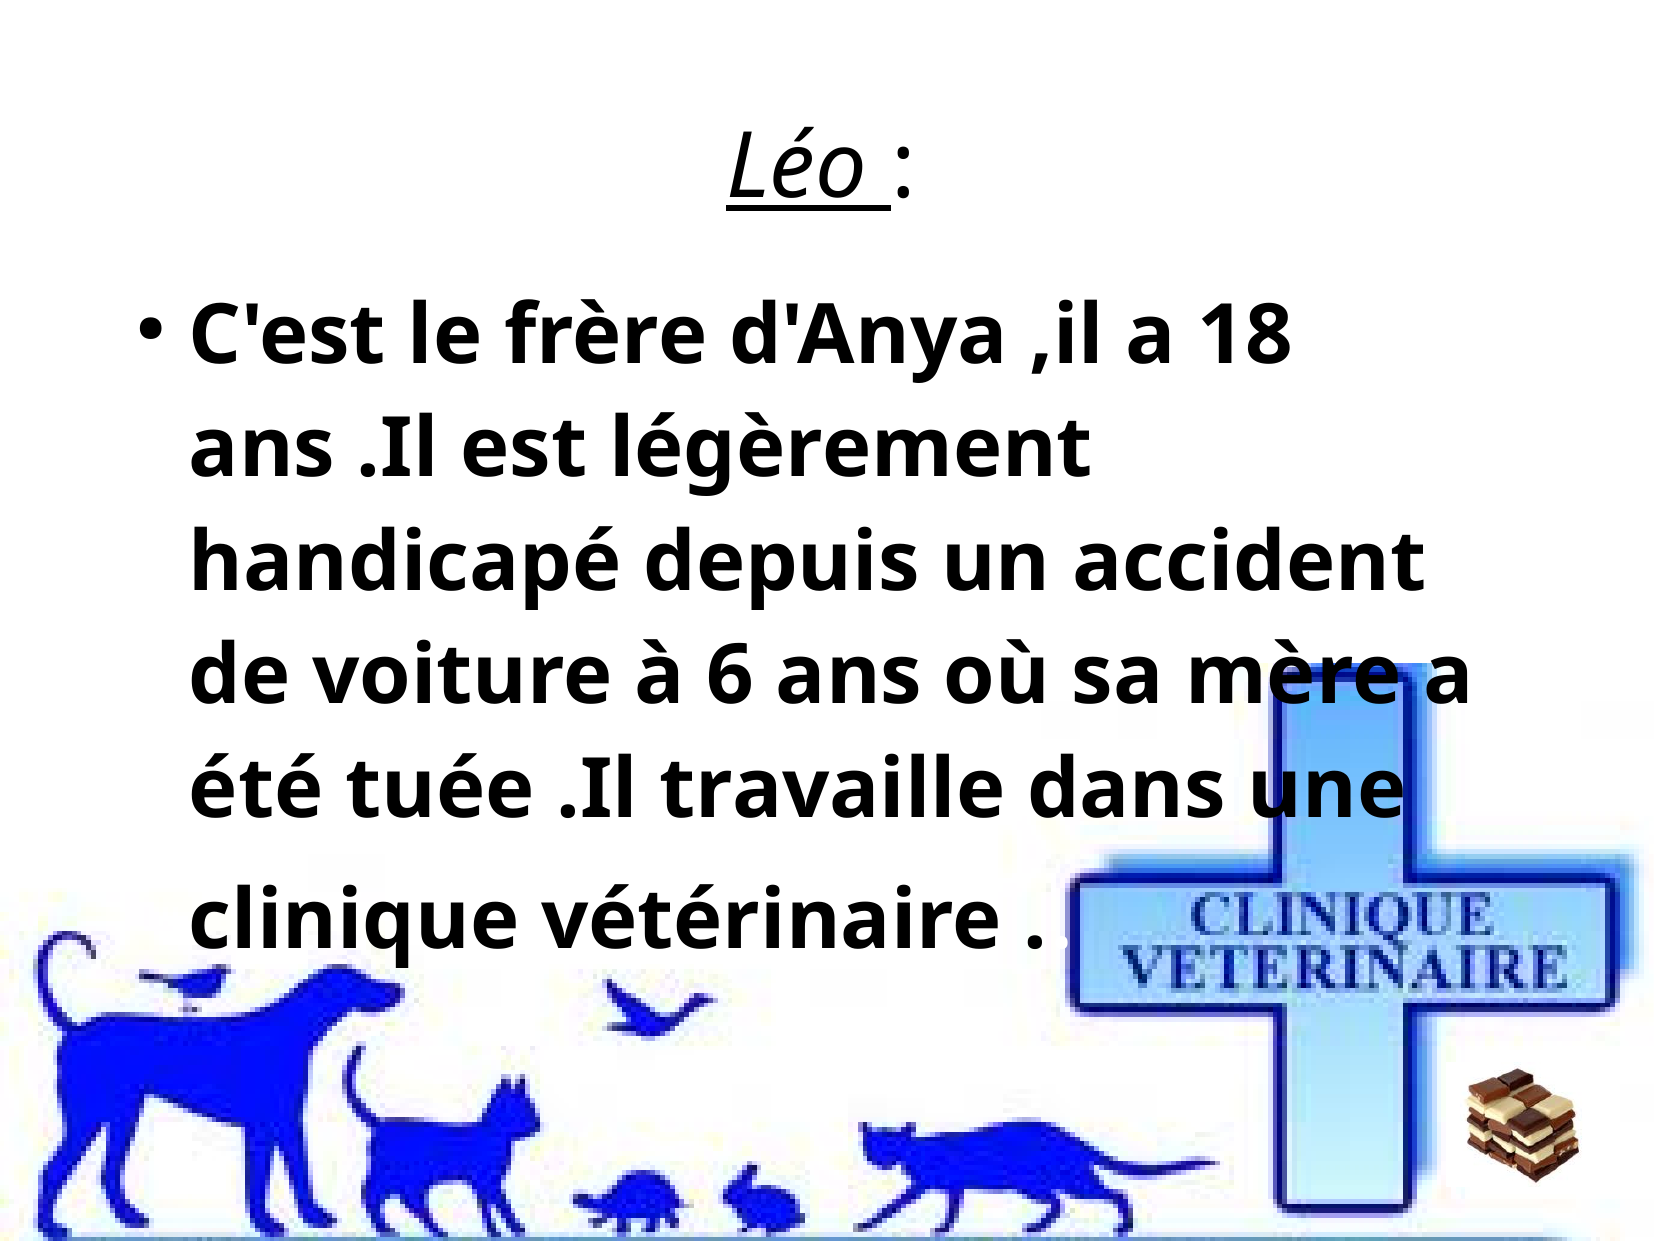

# Léo :
C'est le frère d'Anya ,il a 18 ans .Il est légèrement handicapé depuis un accident de voiture à 6 ans où sa mère a été tuée .Il travaille dans une clinique vétérinaire ..